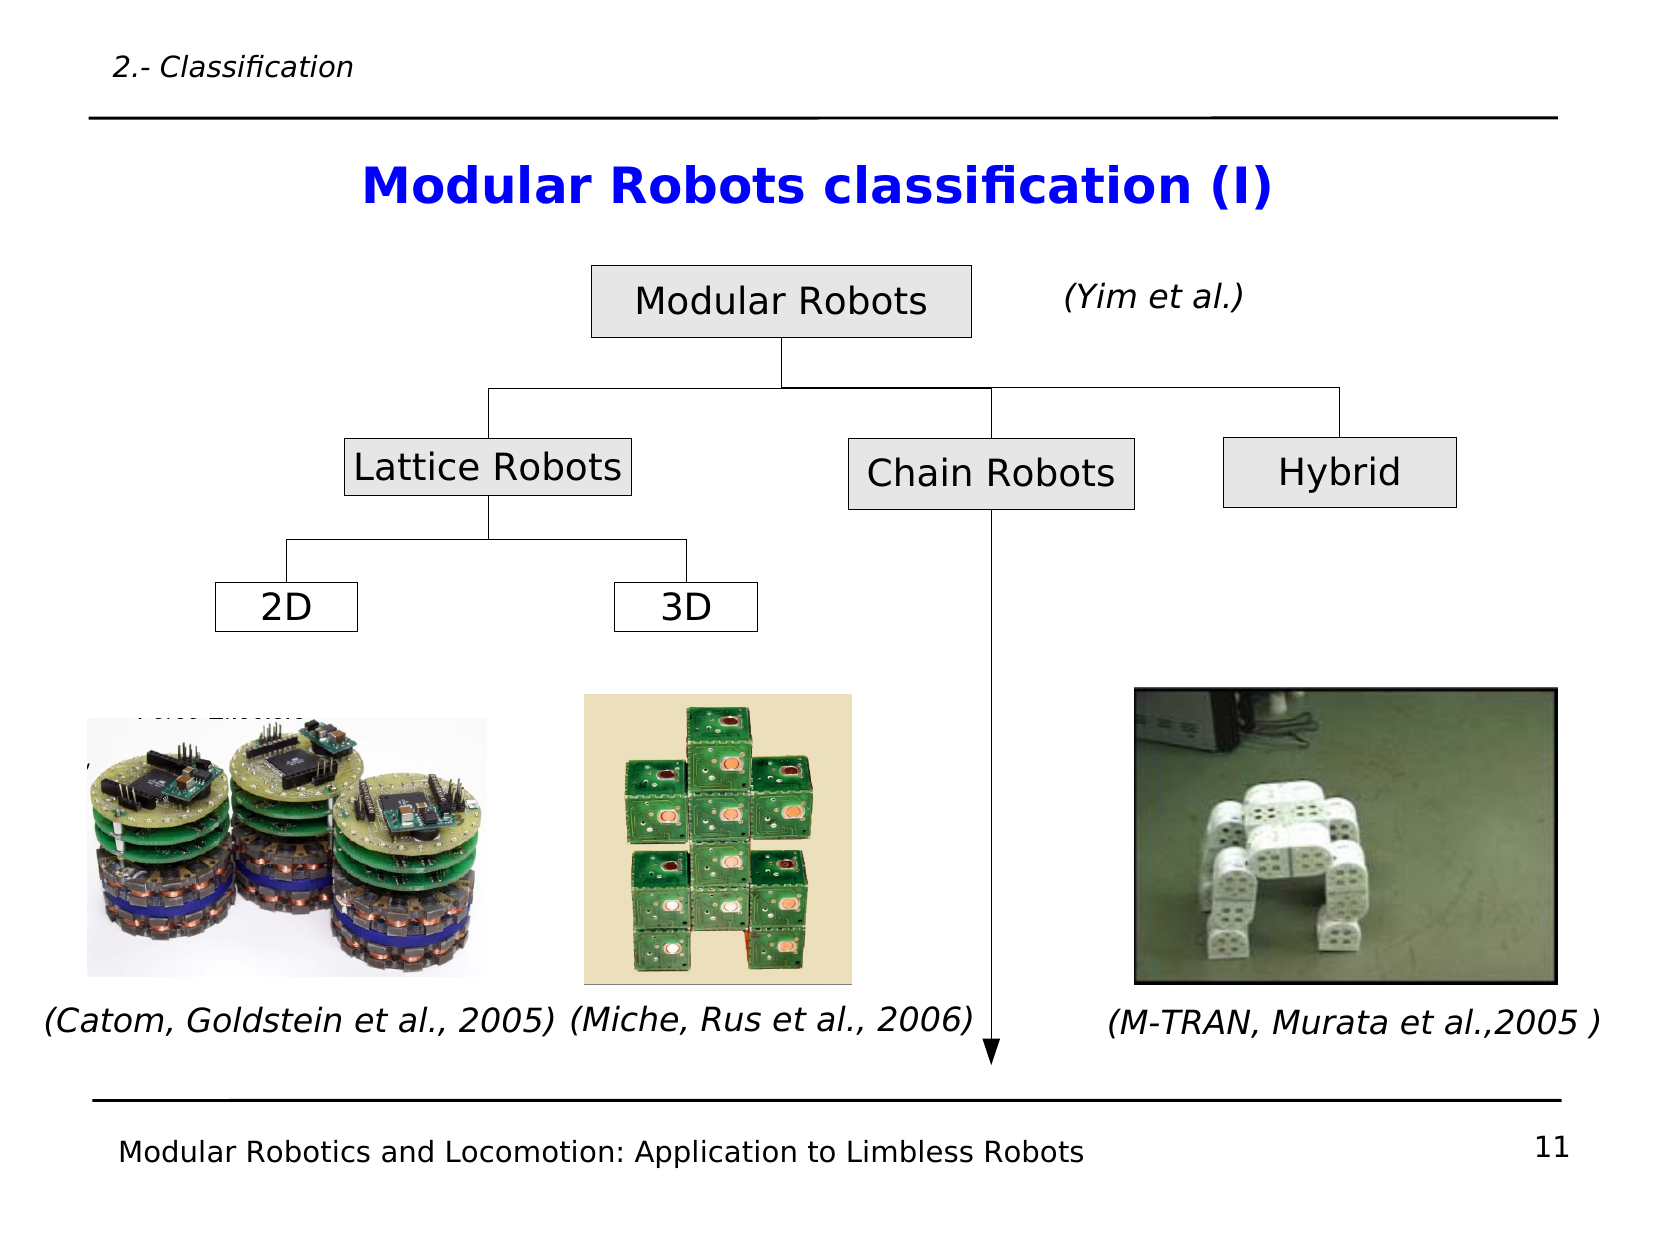

2.- Classification
Modular Robots classification (I)
Modular Robots
(Yim et al.)
Hybrid
Lattice Robots
Chain Robots
3D
2D
(Miche, Rus et al., 2006)
(Catom, Goldstein et al., 2005)
(M-TRAN, Murata et al.,2005 )
Modular Robotics and Locomotion: Application to Limbless Robots
11